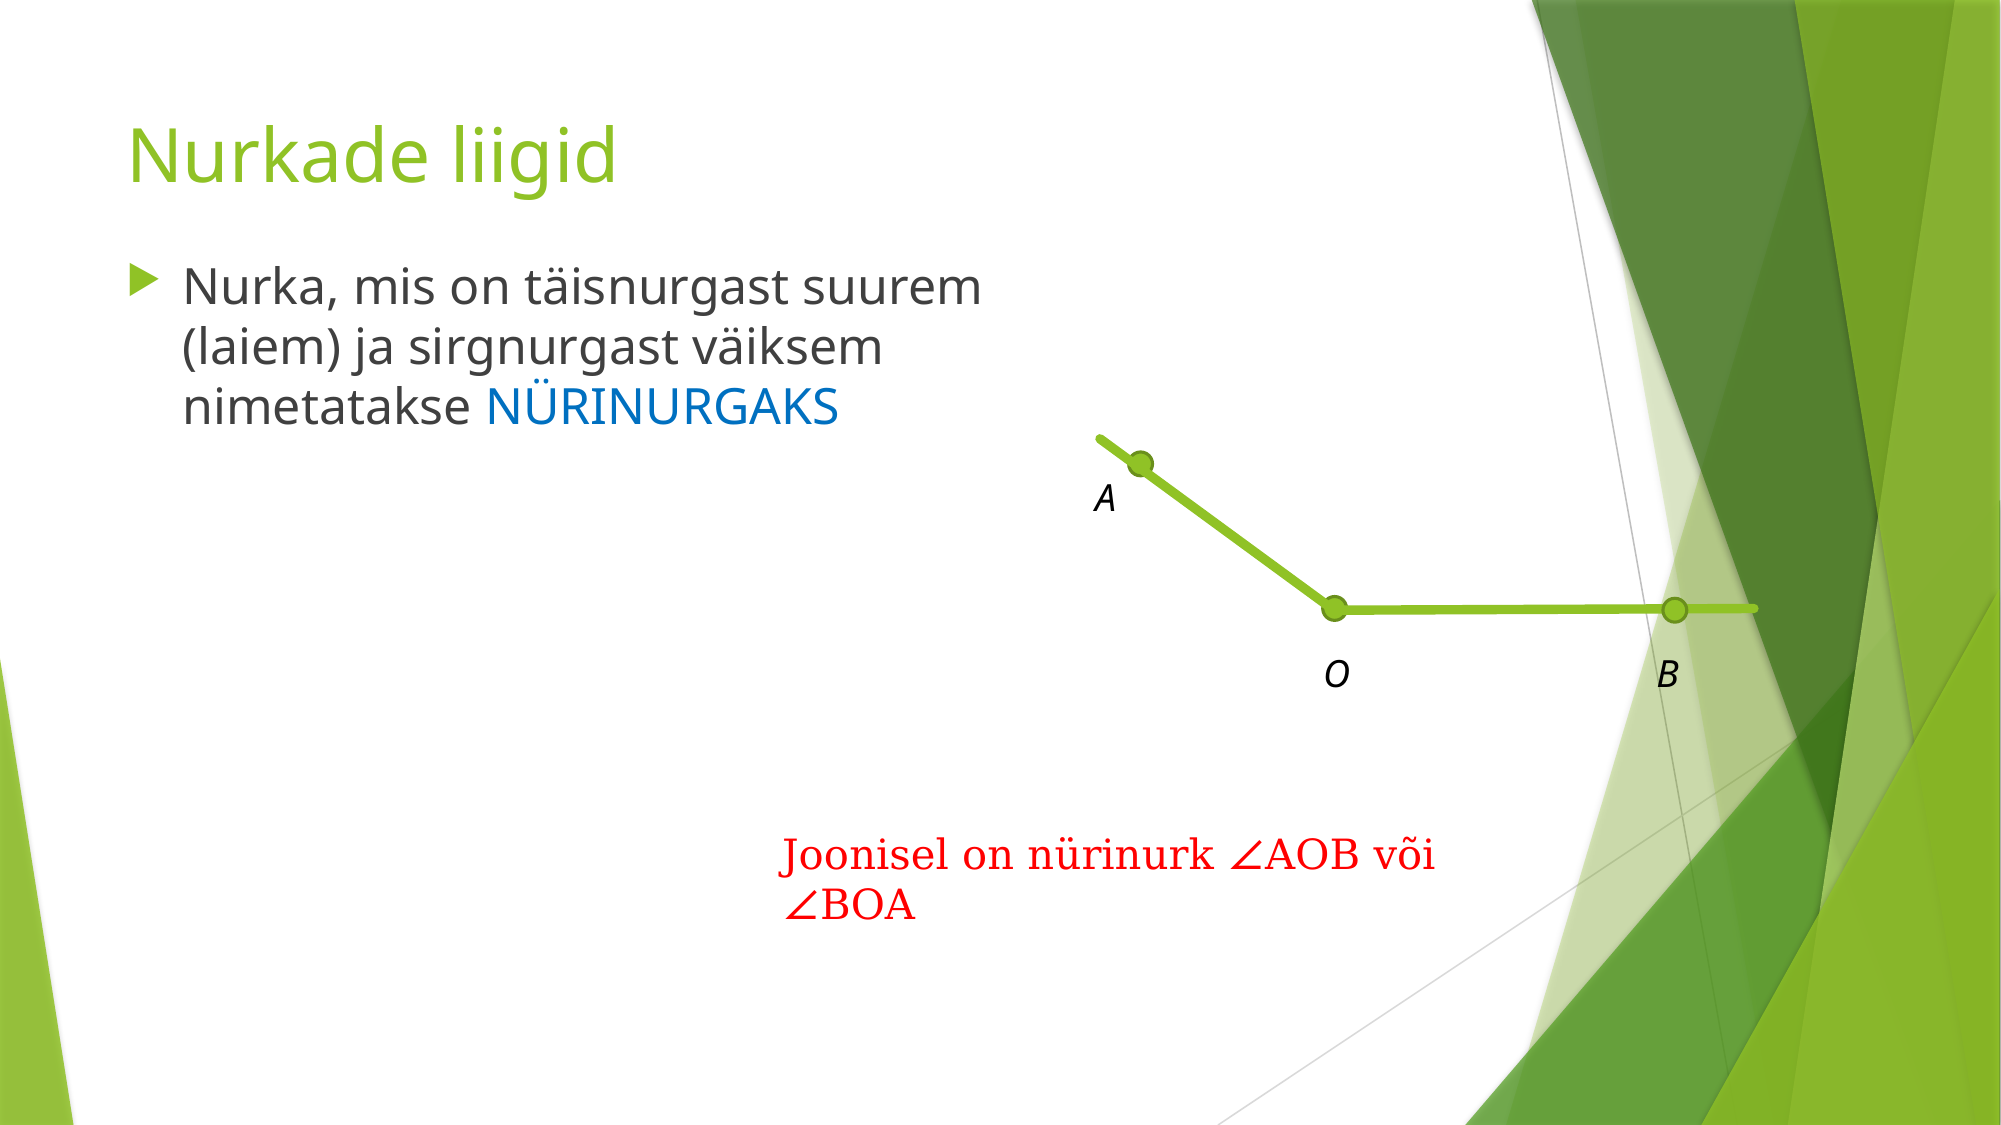

# Nurkade liigid
Nurka, mis on täisnurgast suurem (laiem) ja sirgnurgast väiksem nimetatakse NÜRINURGAKS
A
O
B
Joonisel on nürinurk ∠AOB või ∠BOA